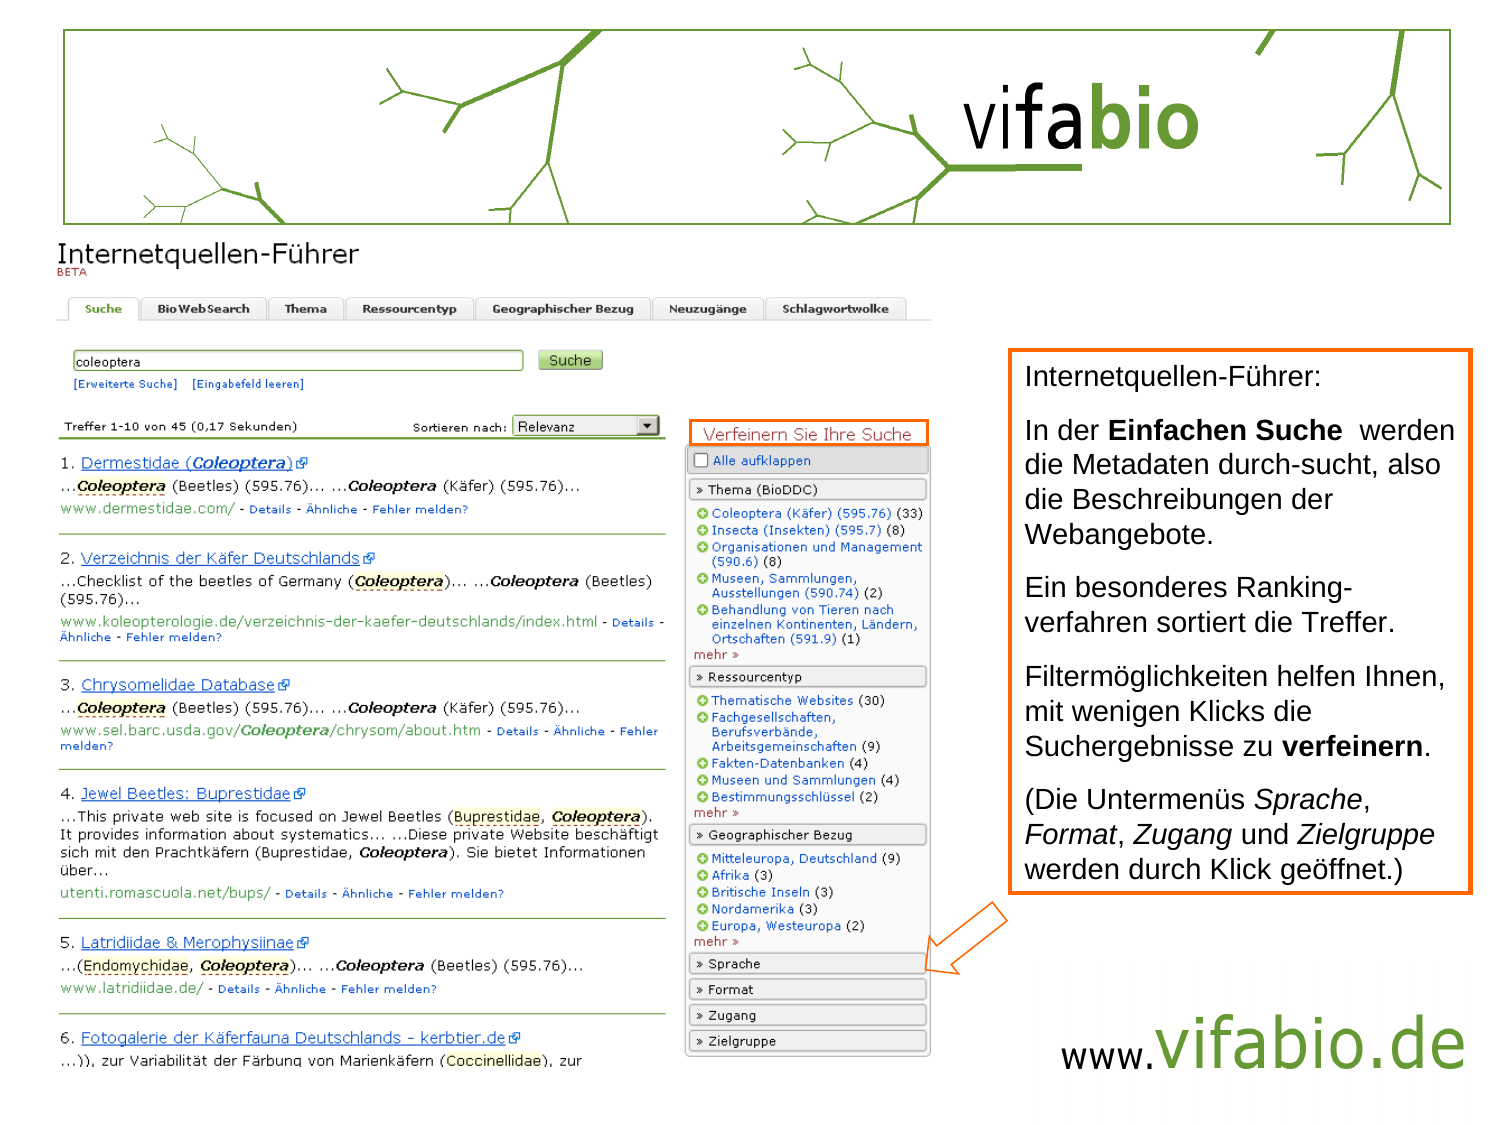

Internetquellen-Führer:
In der Einfachen Suche werden die Metadaten durch-sucht, also die Beschreibungen der Webangebote.
Ein besonderes Ranking-verfahren sortiert die Treffer.
Filtermöglichkeiten helfen Ihnen, mit wenigen Klicks die Suchergebnisse zu verfeinern.
(Die Untermenüs Sprache, Format, Zugang und Zielgruppe werden durch Klick geöffnet.)